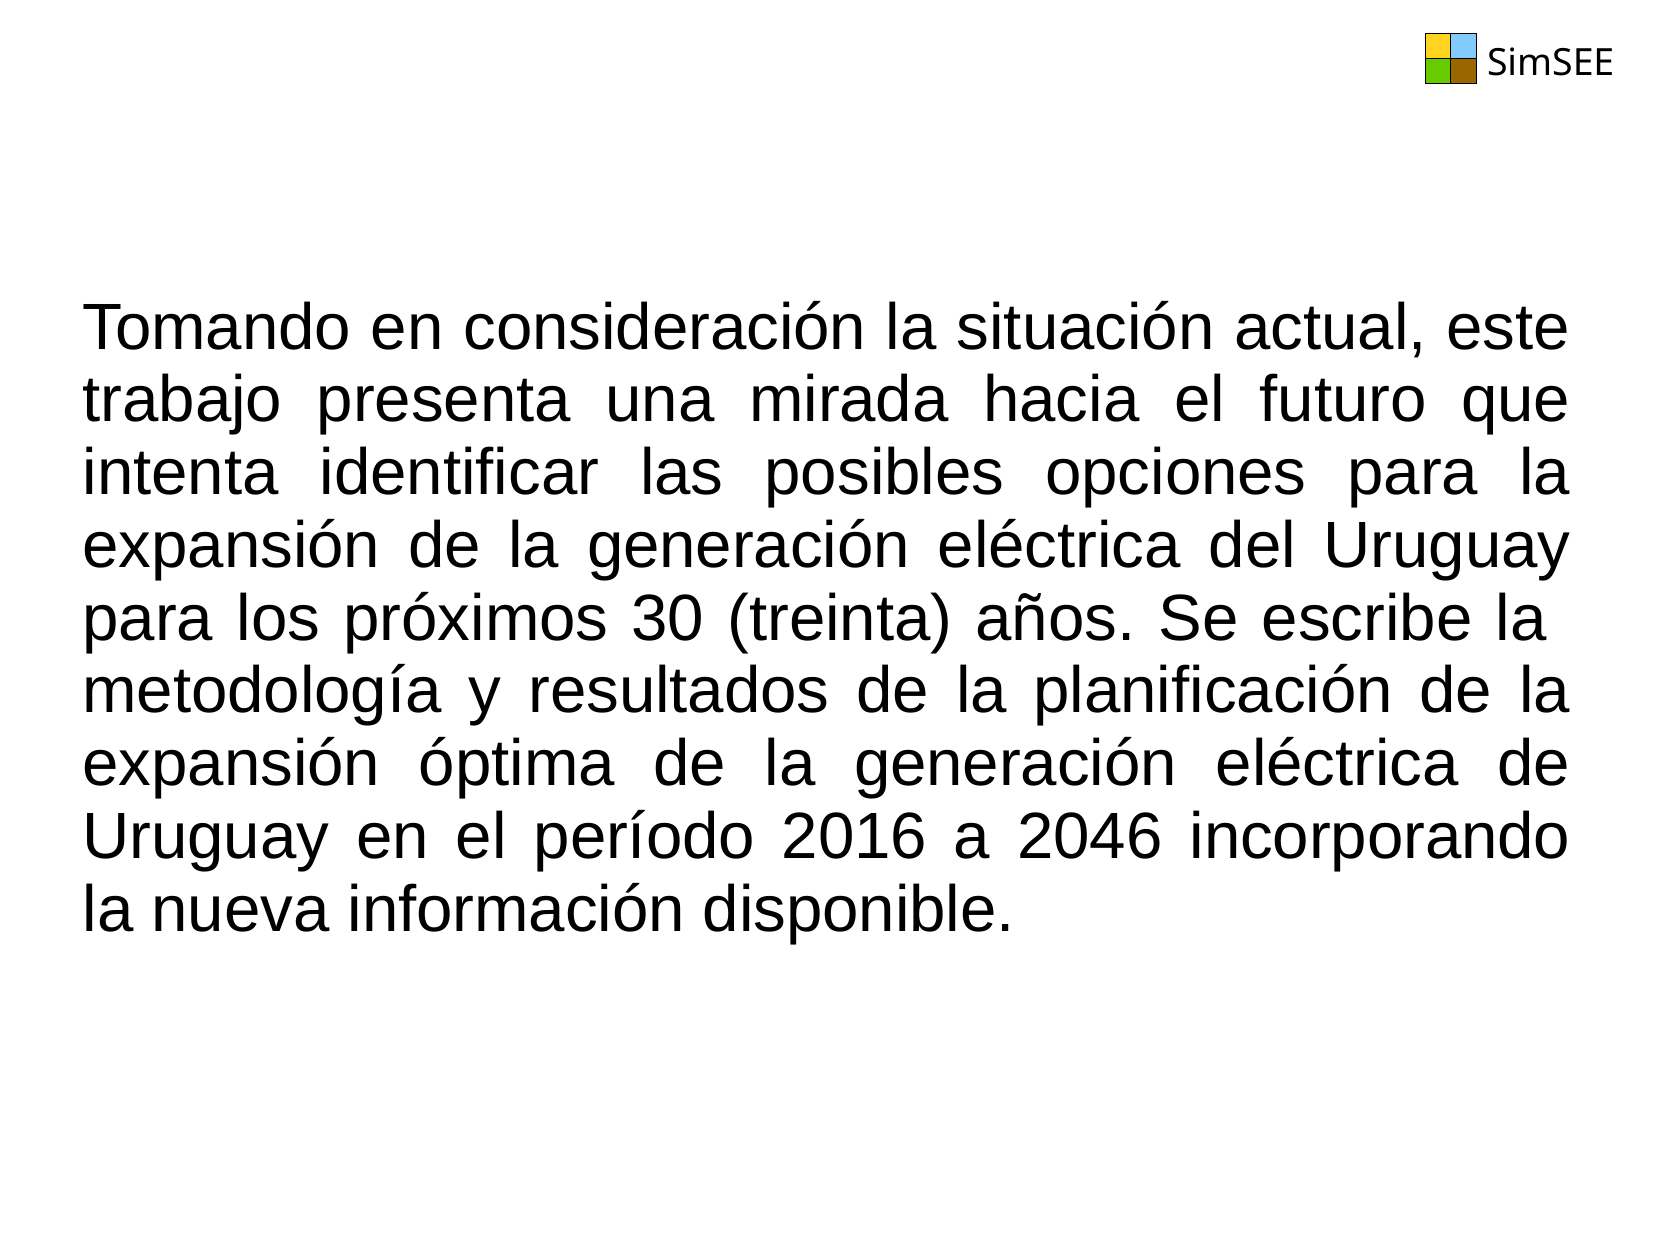

#
Tomando en consideración la situación actual, este trabajo presenta una mirada hacia el futuro que intenta identificar las posibles opciones para la expansión de la generación eléctrica del Uruguay para los próximos 30 (treinta) años. Se escribe la metodología y resultados de la planificación de la expansión óptima de la generación eléctrica de Uruguay en el período 2016 a 2046 incorporando la nueva información disponible.